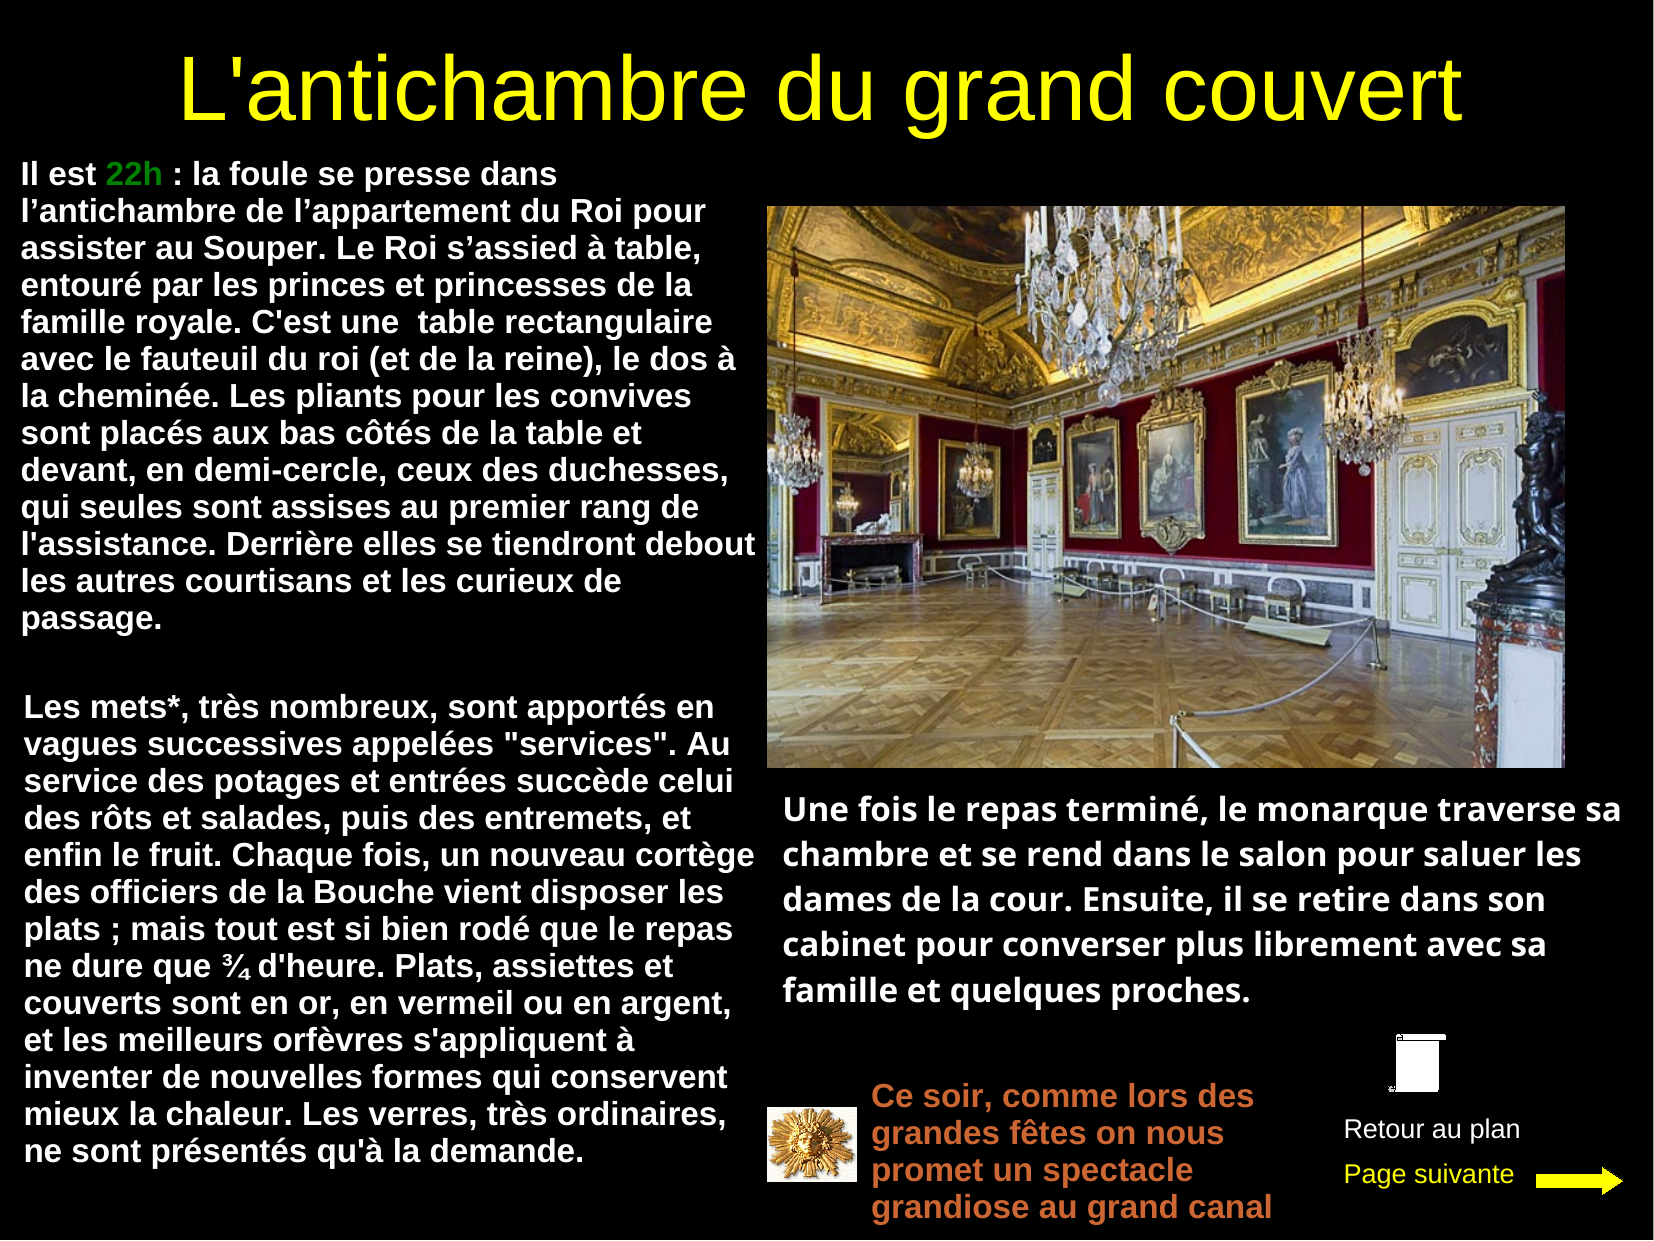

# L'antichambre du grand couvert
Il est 22h : la foule se presse dans l’antichambre de l’appartement du Roi pour assister au Souper. Le Roi s’assied à table, entouré par les princes et princesses de la famille royale. C'est une table rectangulaire avec le fauteuil du roi (et de la reine), le dos à la cheminée. Les pliants pour les convives sont placés aux bas côtés de la table et devant, en demi-cercle, ceux des duchesses, qui seules sont assises au premier rang de l'assistance. Derrière elles se tiendront debout les autres courtisans et les curieux de passage.
Les mets*, très nombreux, sont apportés en vagues successives appelées "services". Au service des potages et entrées succède celui des rôts et salades, puis des entremets, et enfin le fruit. Chaque fois, un nouveau cortège des officiers de la Bouche vient disposer les plats ; mais tout est si bien rodé que le repas ne dure que ¾ d'heure. Plats, assiettes et couverts sont en or, en vermeil ou en argent, et les meilleurs orfèvres s'appliquent à inventer de nouvelles formes qui conservent mieux la chaleur. Les verres, très ordinaires, ne sont présentés qu'à la demande.
Une fois le repas terminé, le monarque traverse sa chambre et se rend dans le salon pour saluer les dames de la cour. Ensuite, il se retire dans son cabinet pour converser plus librement avec sa famille et quelques proches.
Ce soir, comme lors des grandes fêtes on nous promet un spectacle grandiose au grand canal
Retour au plan
Page suivante